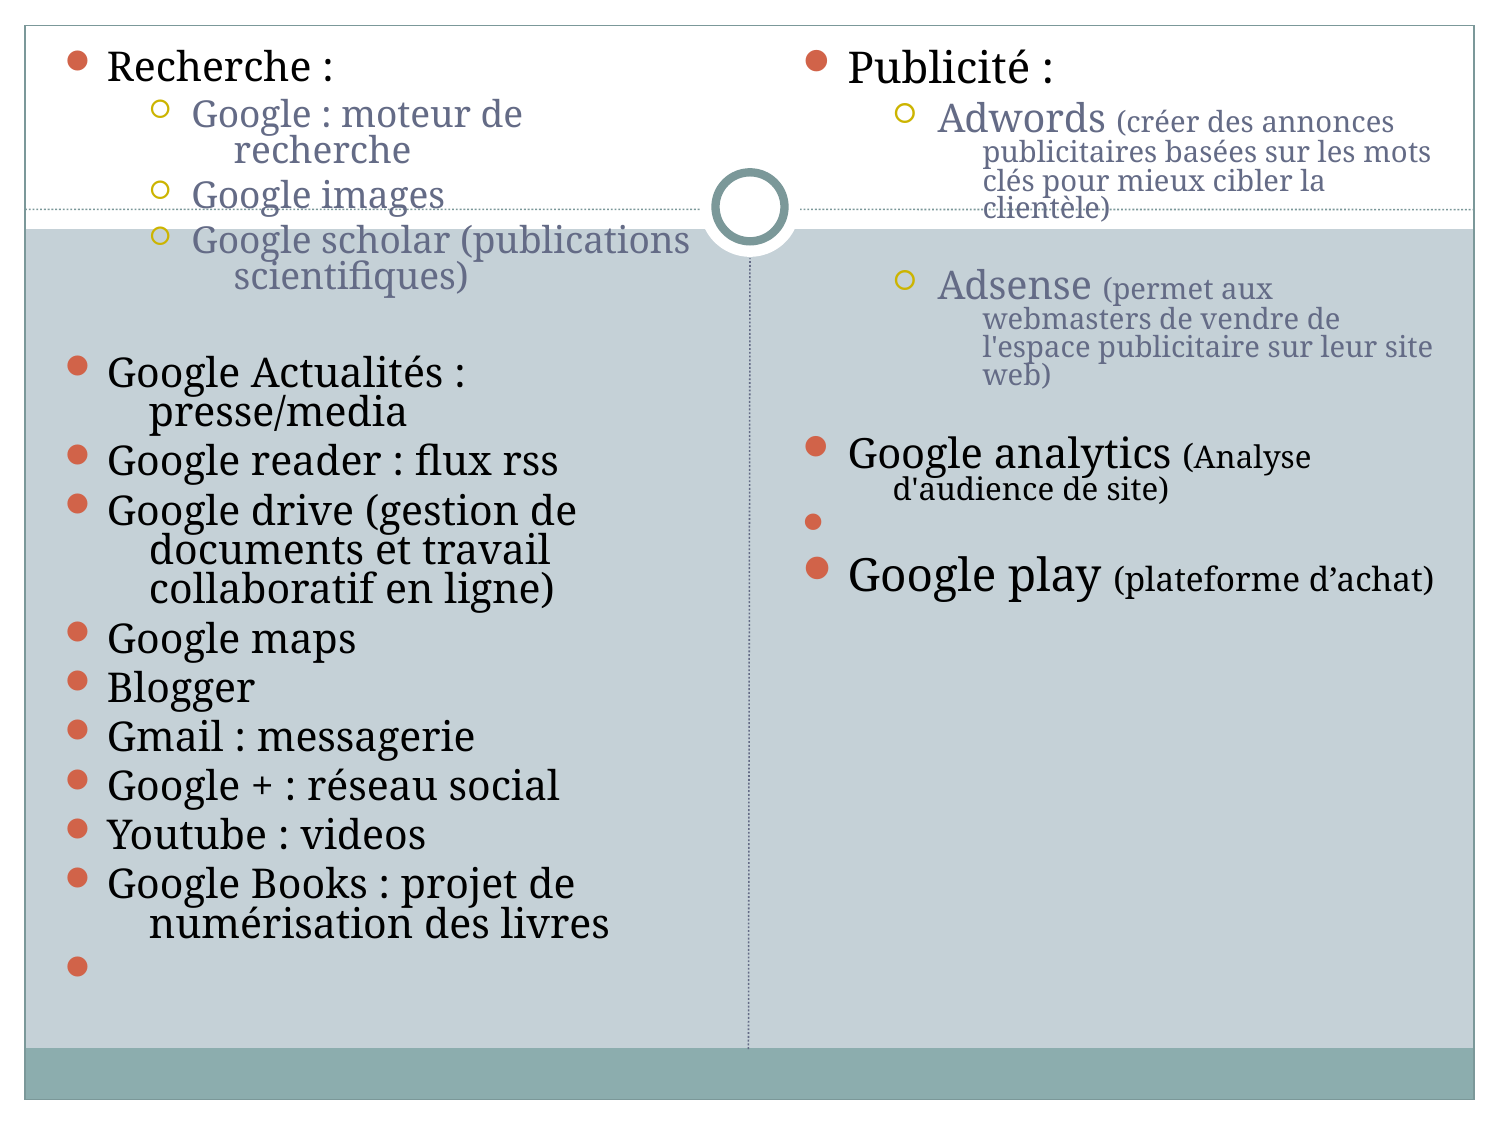

# Recherche :
Google : moteur de recherche
Google images
Google scholar (publications scientifiques)
Google Actualités : presse/media
Google reader : flux rss
Google drive (gestion de documents et travail collaboratif en ligne)
Google maps
Blogger
Gmail : messagerie
Google + : réseau social
Youtube : videos
Google Books : projet de numérisation des livres
Publicité :
Adwords (créer des annonces publicitaires basées sur les mots clés pour mieux cibler la clientèle)
Adsense (permet aux webmasters de vendre de l'espace publicitaire sur leur site web)
Google analytics (Analyse d'audience de site)
Google play (plateforme d’achat)